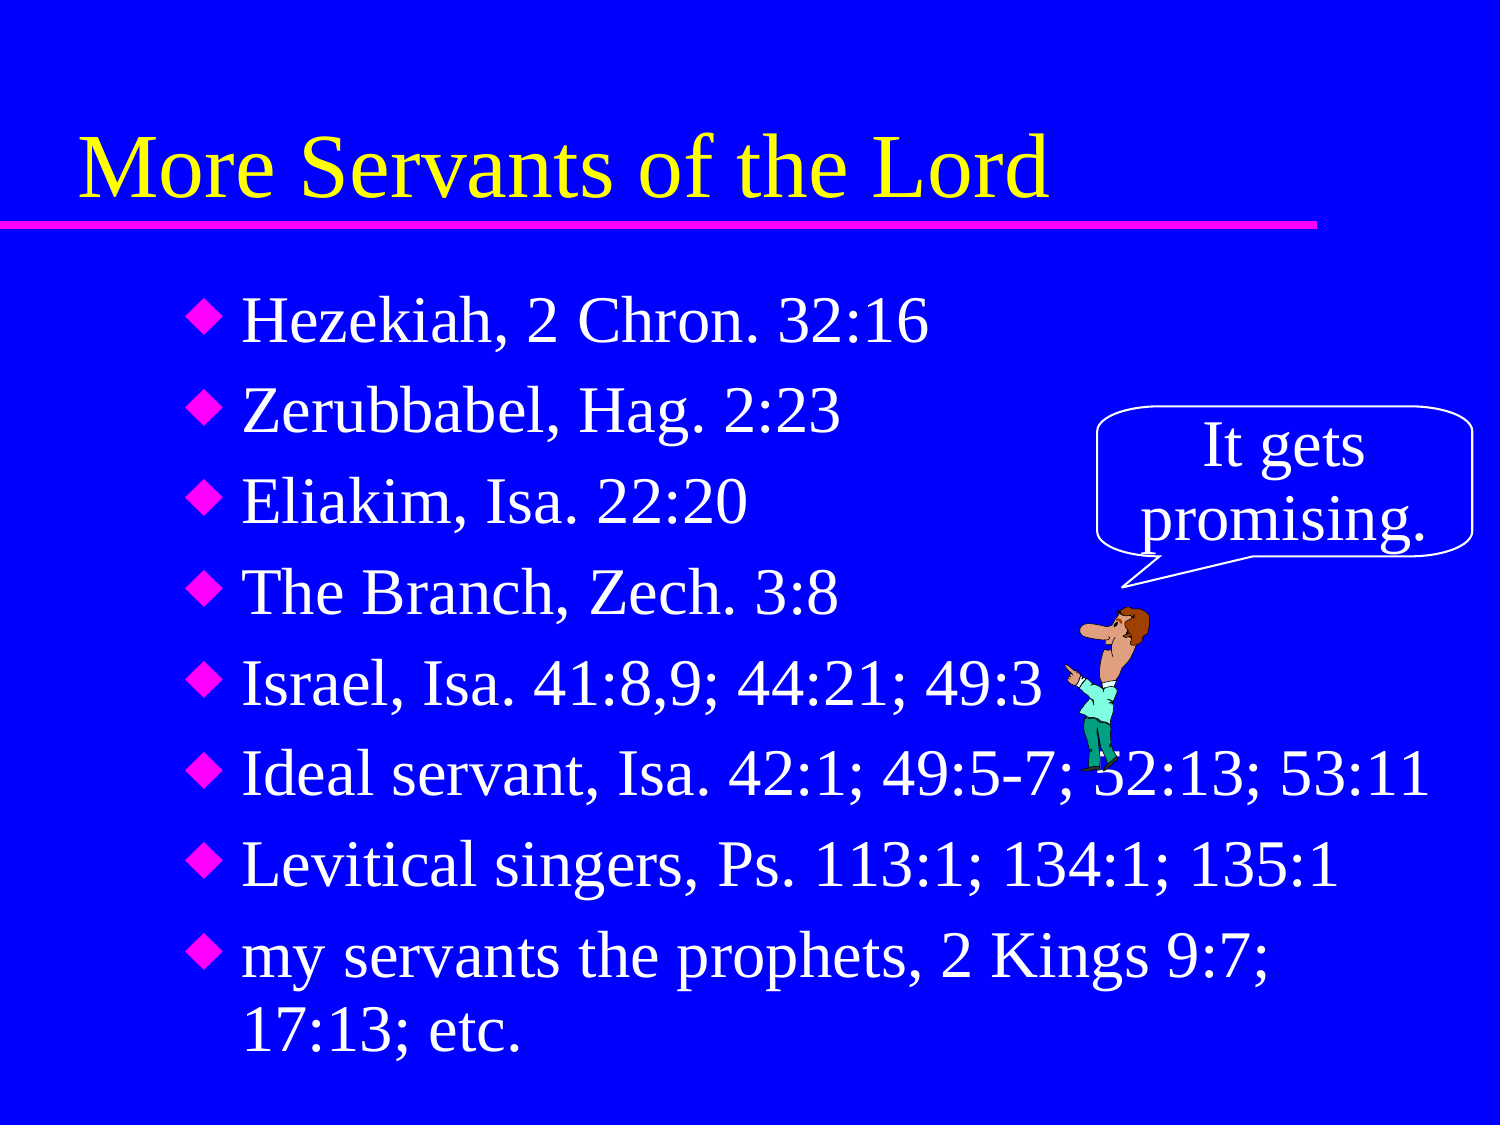

# More Servants of the Lord
Hezekiah, 2 Chron. 32:16
Zerubbabel, Hag. 2:23
Eliakim, Isa. 22:20
The Branch, Zech. 3:8
Israel, Isa. 41:8,9; 44:21; 49:3
Ideal servant, Isa. 42:1; 49:5-7; 52:13; 53:11
Levitical singers, Ps. 113:1; 134:1; 135:1
my servants the prophets, 2 Kings 9:7; 17:13; etc.
It gets promising.